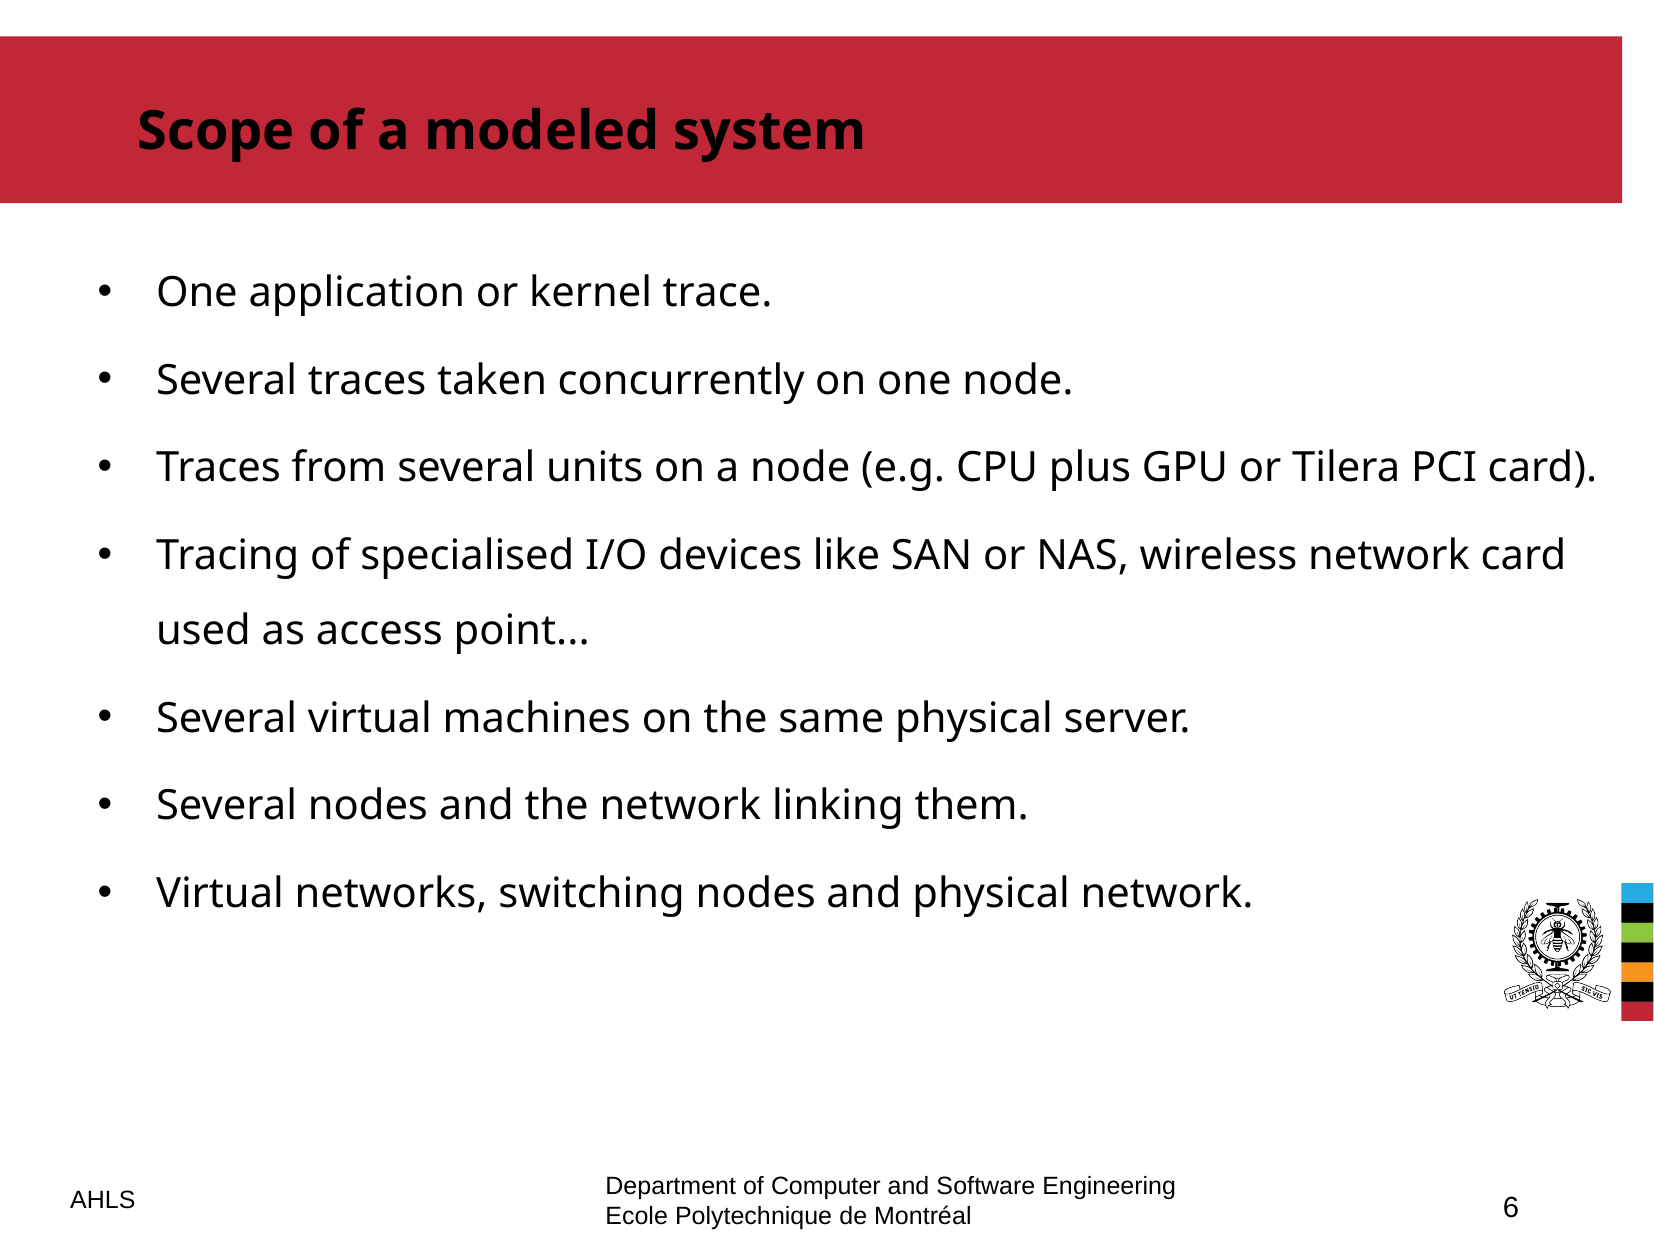

# Scope of a modeled system
One application or kernel trace.
Several traces taken concurrently on one node.
Traces from several units on a node (e.g. CPU plus GPU or Tilera PCI card).
Tracing of specialised I/O devices like SAN or NAS, wireless network card used as access point...
Several virtual machines on the same physical server.
Several nodes and the network linking them.
Virtual networks, switching nodes and physical network.